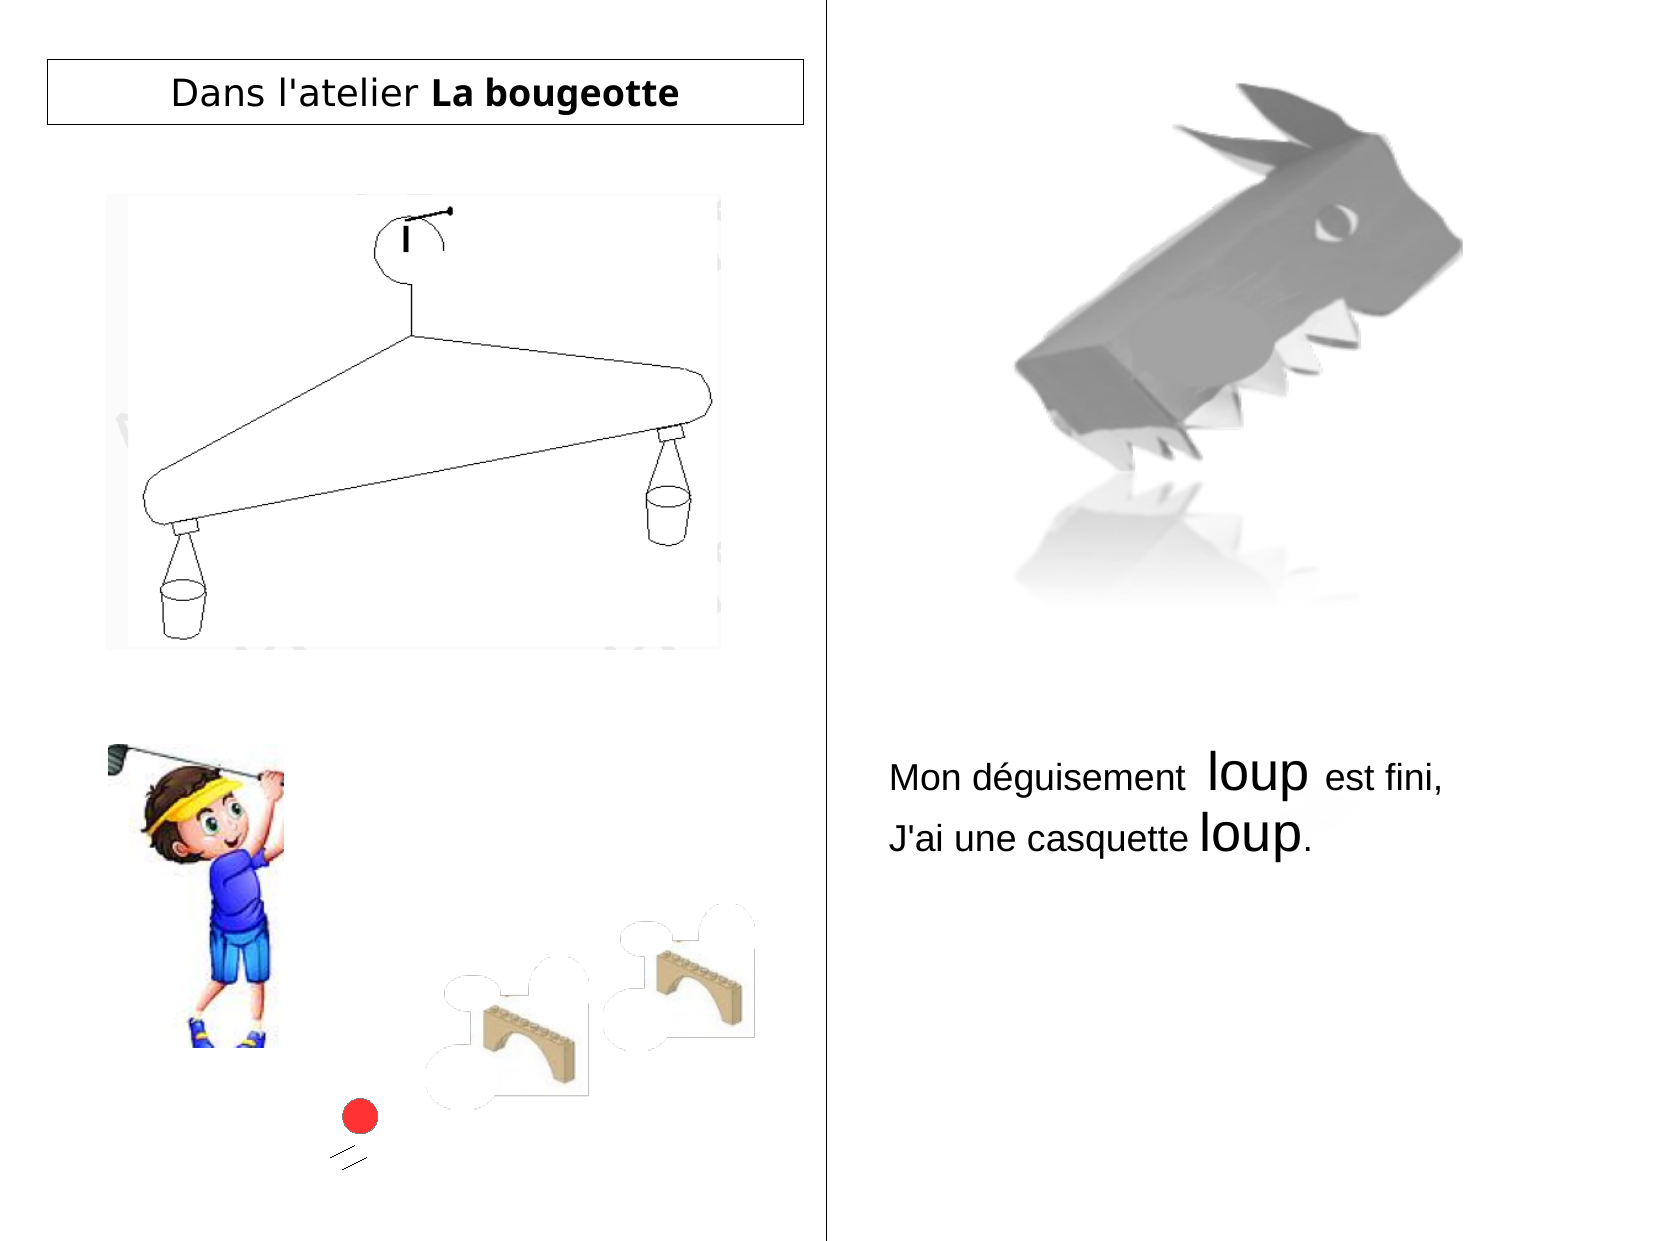

Dans l'atelier La bougeotte
Mon déguisement loup est fini,
J'ai une casquette loup.